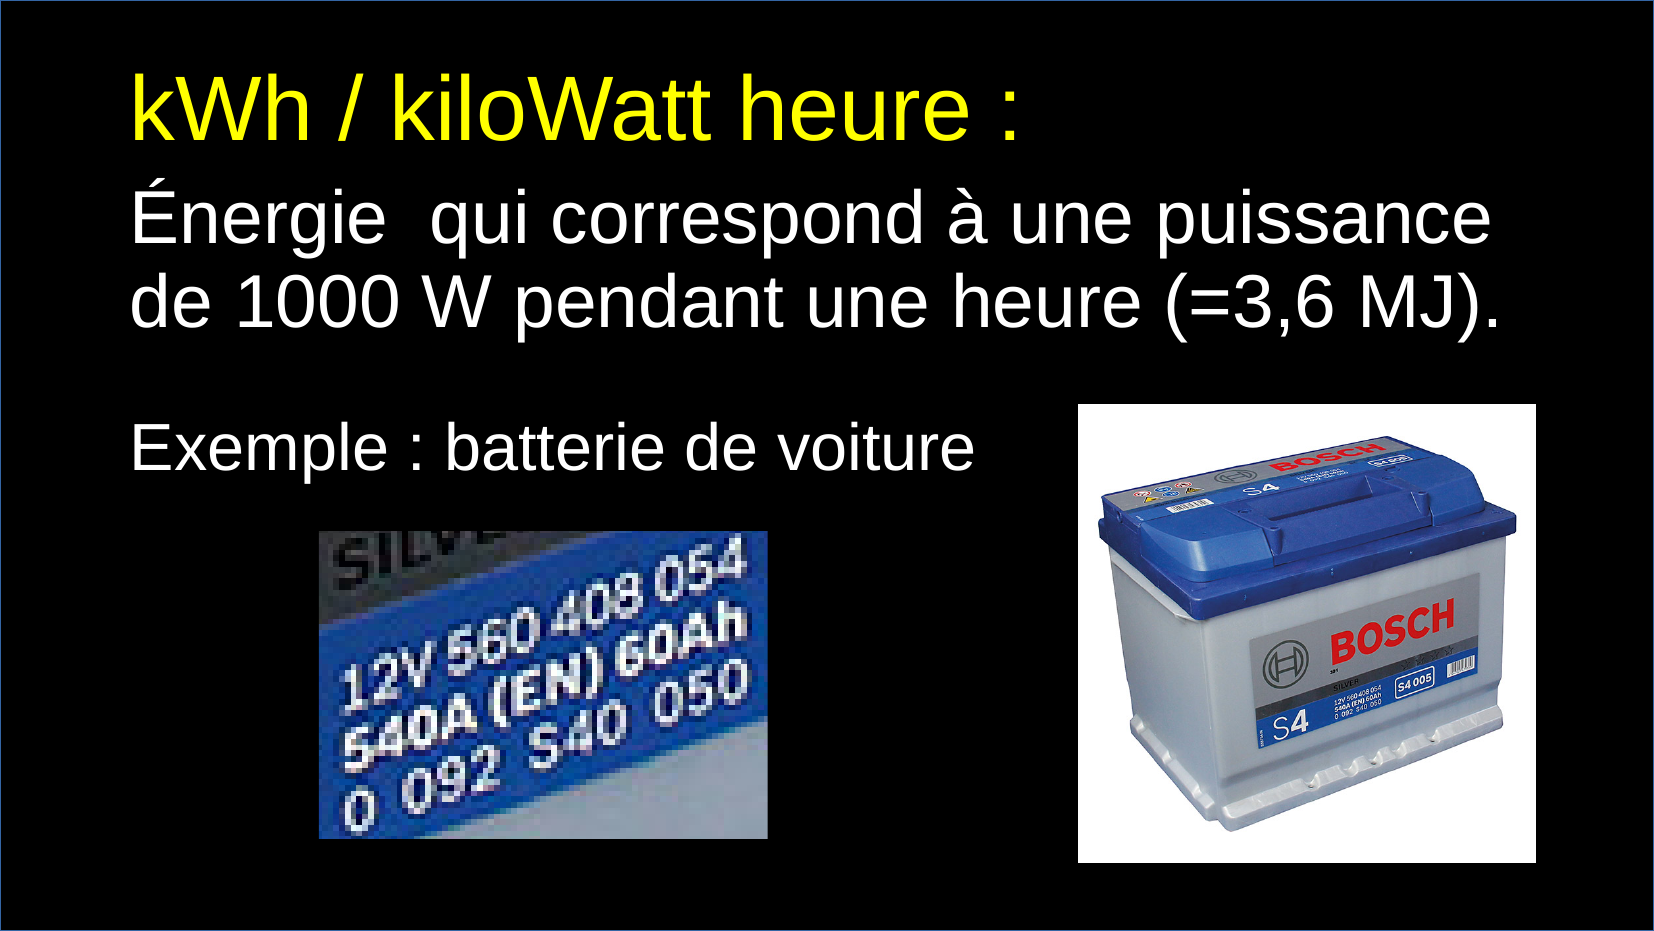

# kWh / kiloWatt heure :
Énergie qui correspond à une puissance de 1000 W pendant une heure (=3,6 MJ).
Exemple : batterie de voiture